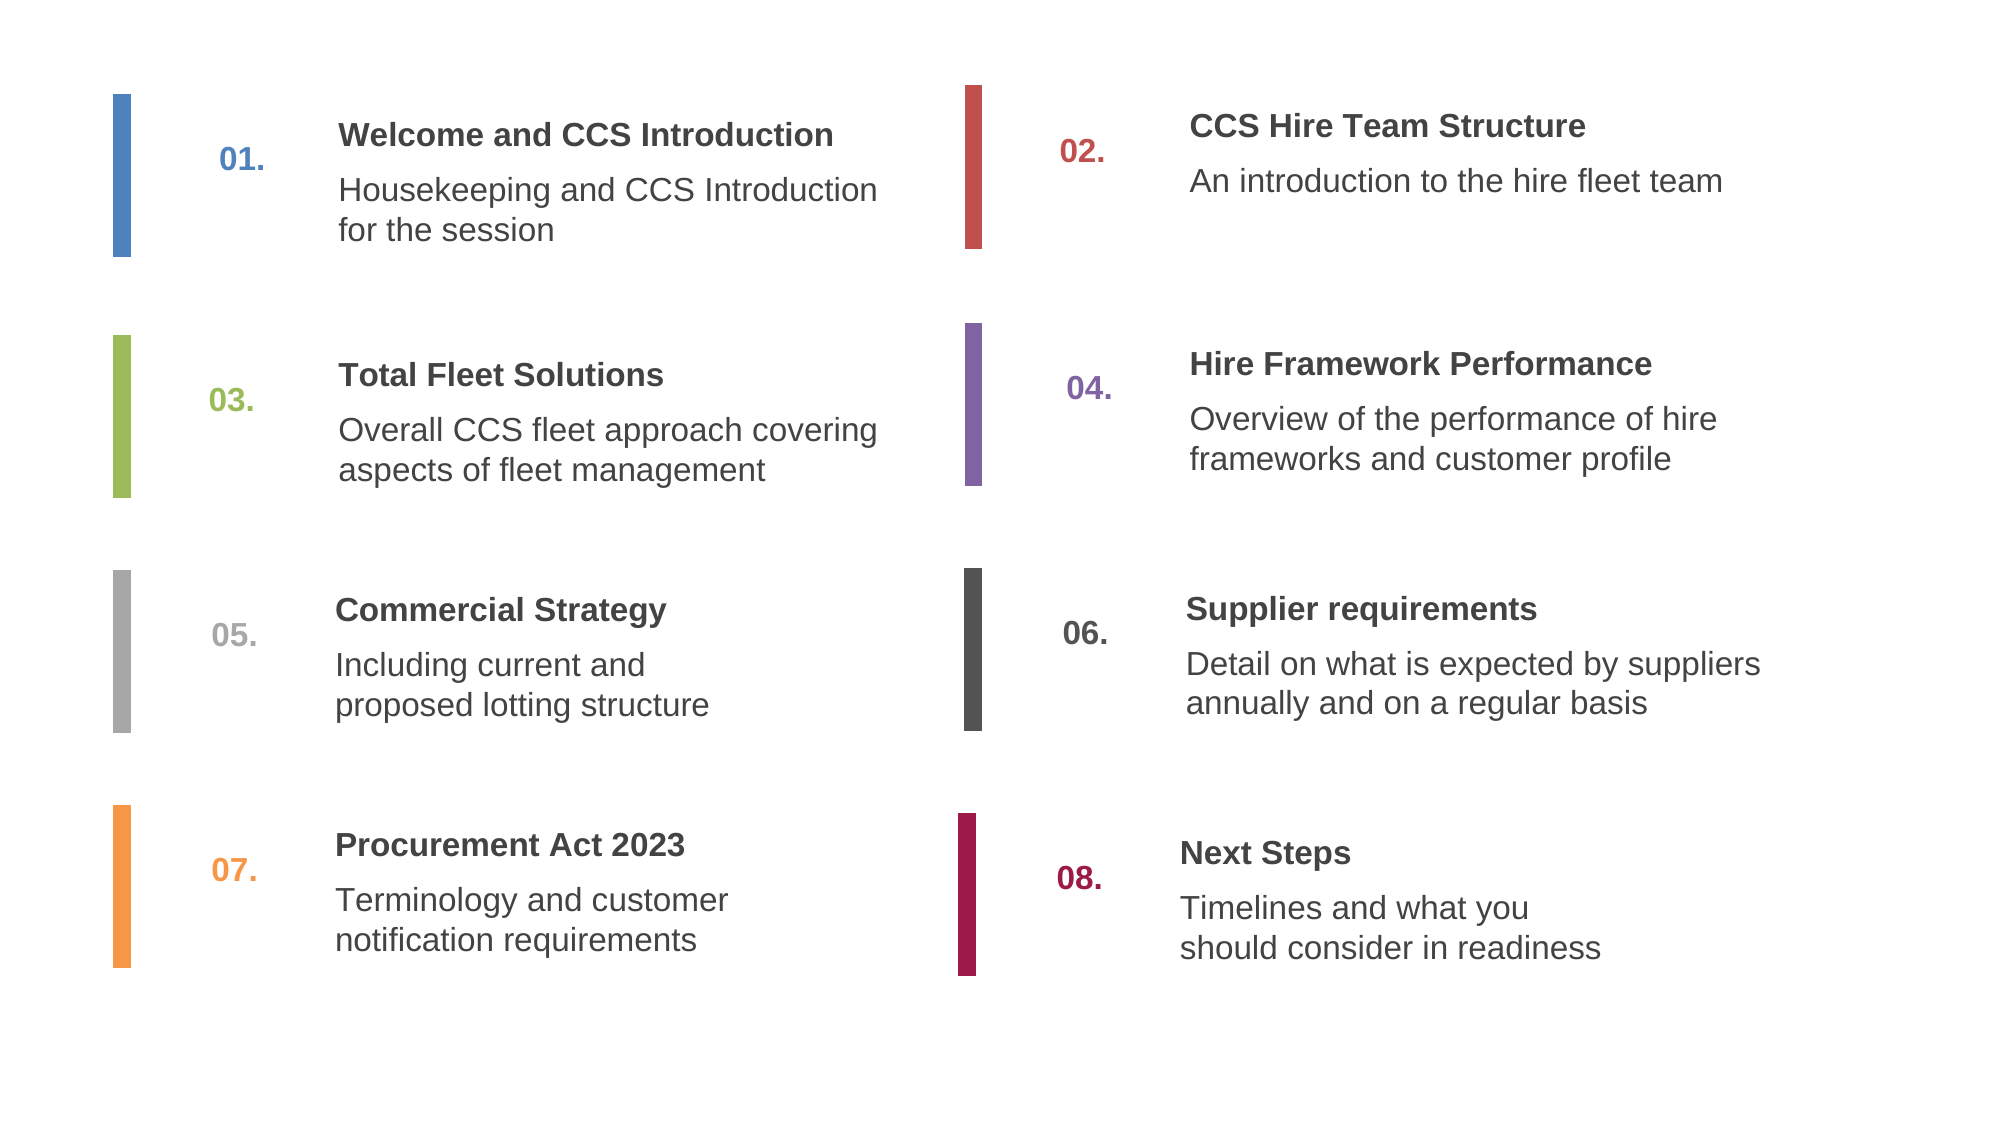

CCS Hire Team Structure
Welcome and CCS Introduction
02.
01.
An introduction to the hire fleet team
Housekeeping and CCS Introduction for the session
Hire Framework Performance
Total Fleet Solutions
04.
03.
Overview of the performance of hire frameworks and customer profile
Overall CCS fleet approach covering aspects of fleet management
Supplier requirements
Commercial Strategy
06.
05.
Detail on what is expected by suppliers annually and on a regular basis
Including current and proposed lotting structure
Procurement Act 2023
Next Steps
07.
08.
Terminology and customer notification requirements
Timelines and what you should consider in readiness